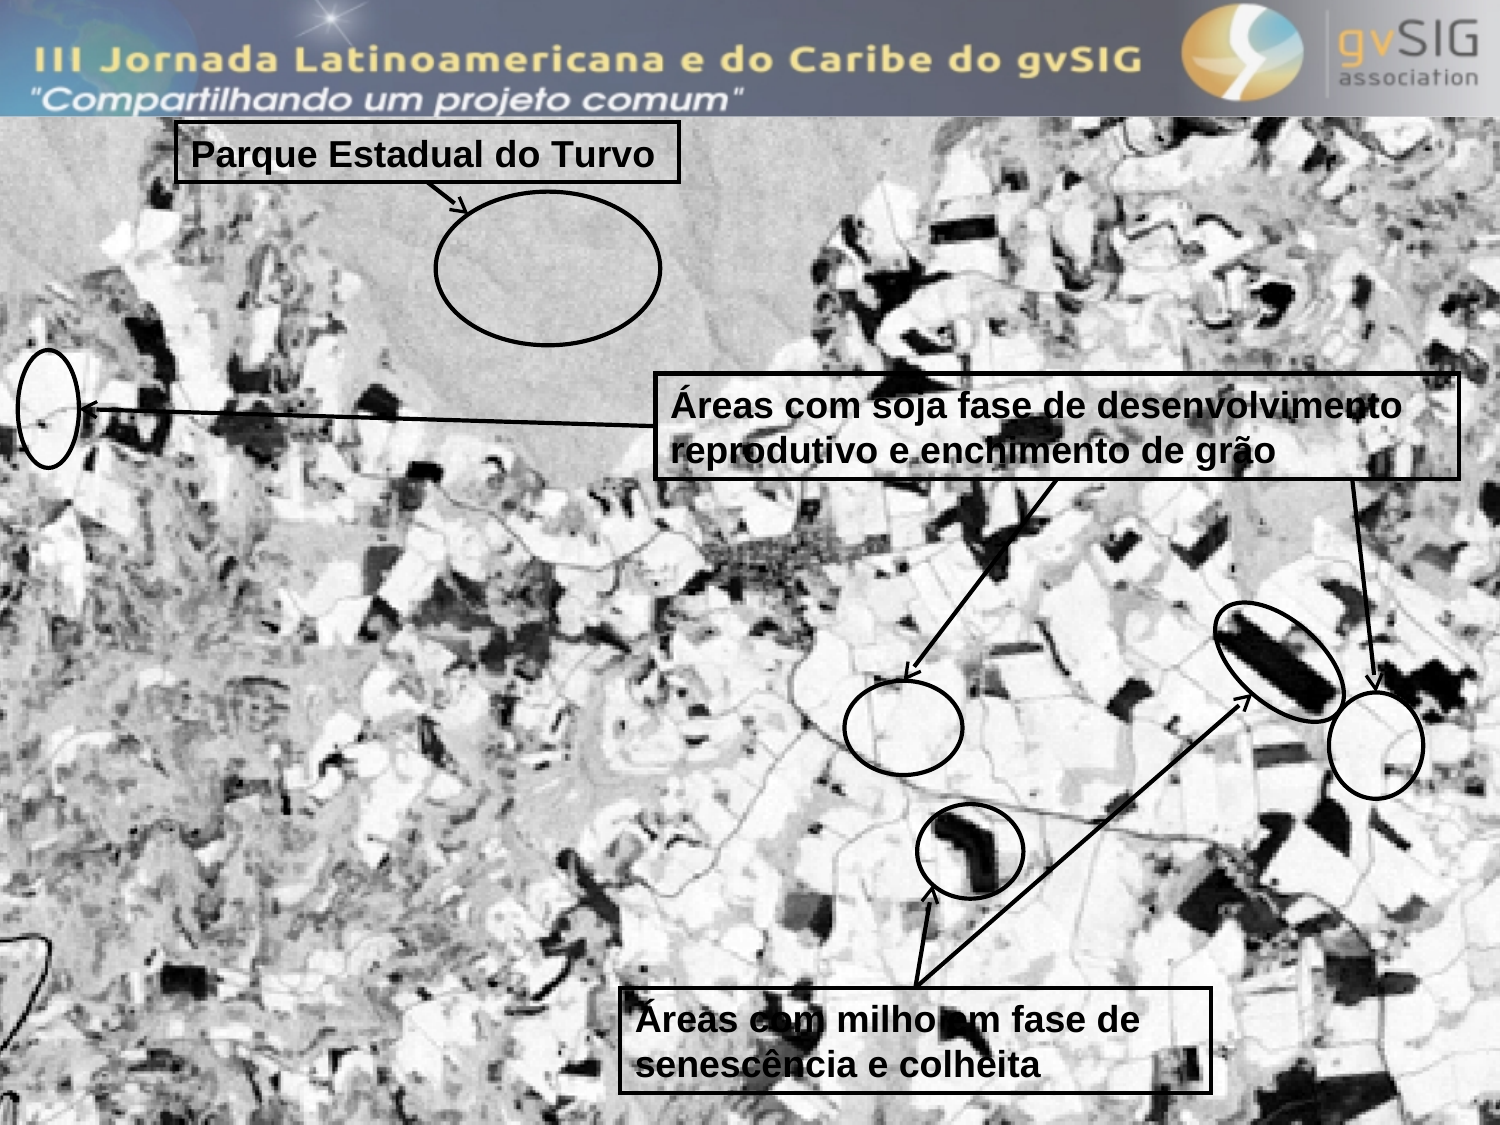

Parque Estadual do Turvo
Áreas com soja fase de desenvolvimento reprodutivo e enchimento de grão
Áreas com milho em fase de senescência e colheita